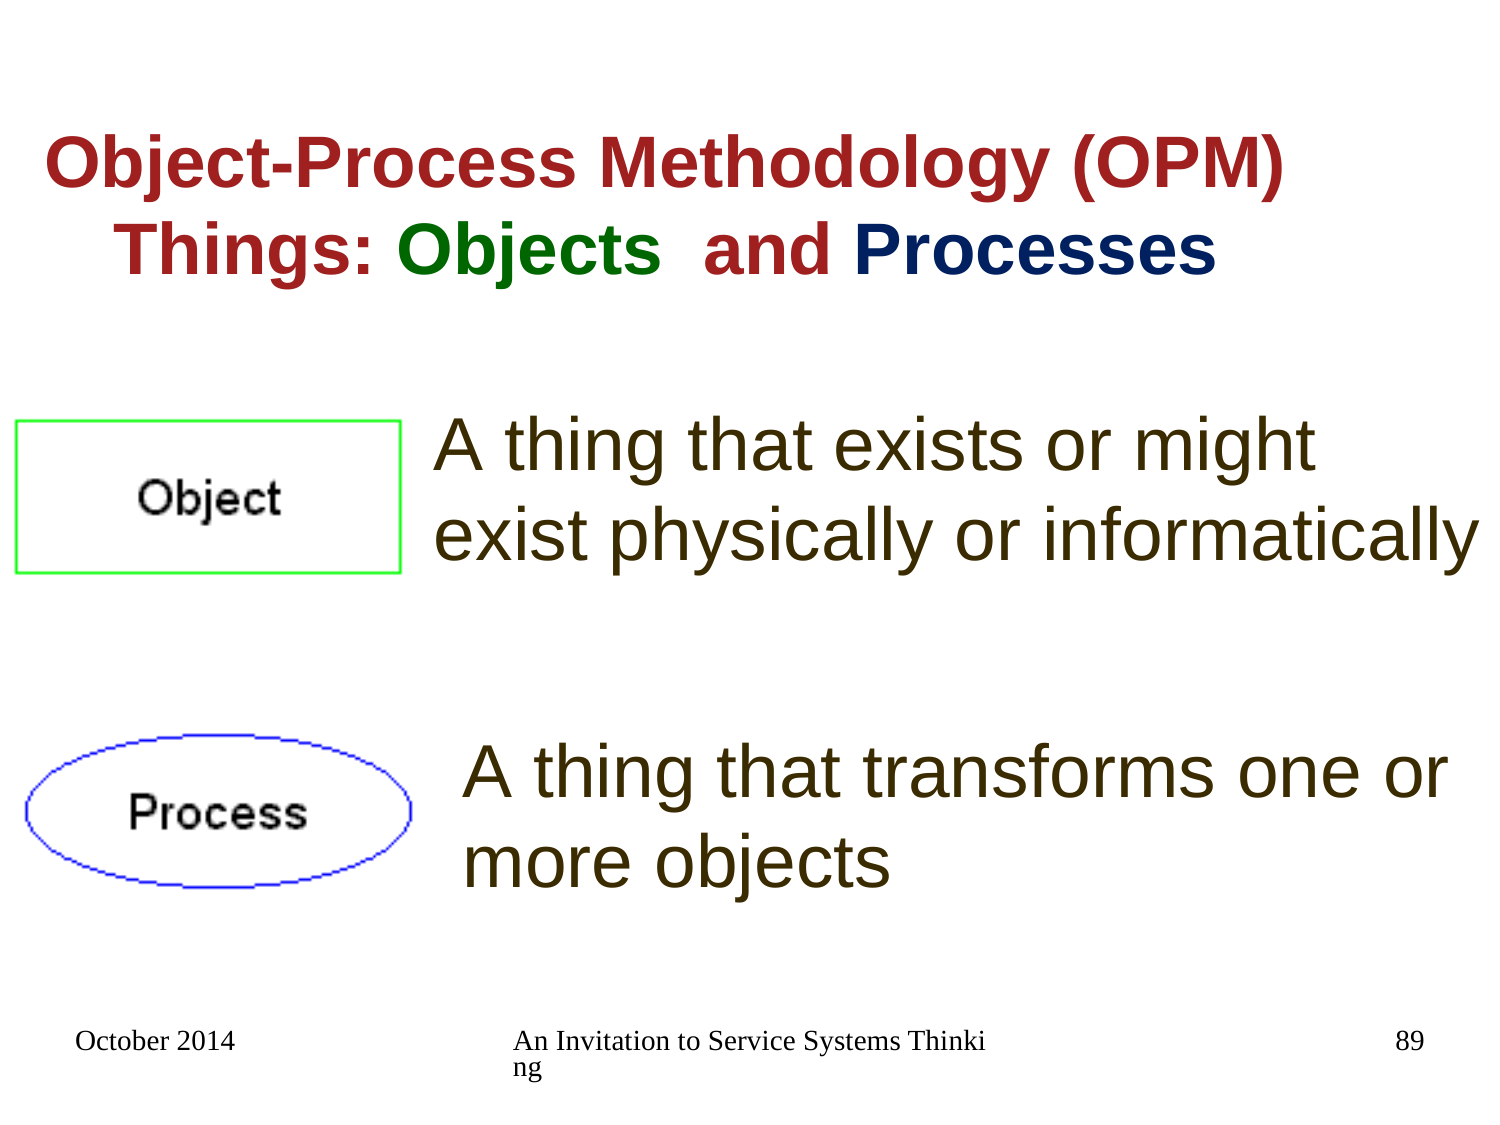

Object-Process Methodology (OPM)
Things: Objects and Processes
A thing that exists or might exist physically or informatically
A thing that transforms one or more objects
October 2014
An Invitation to Service Systems Thinking
89